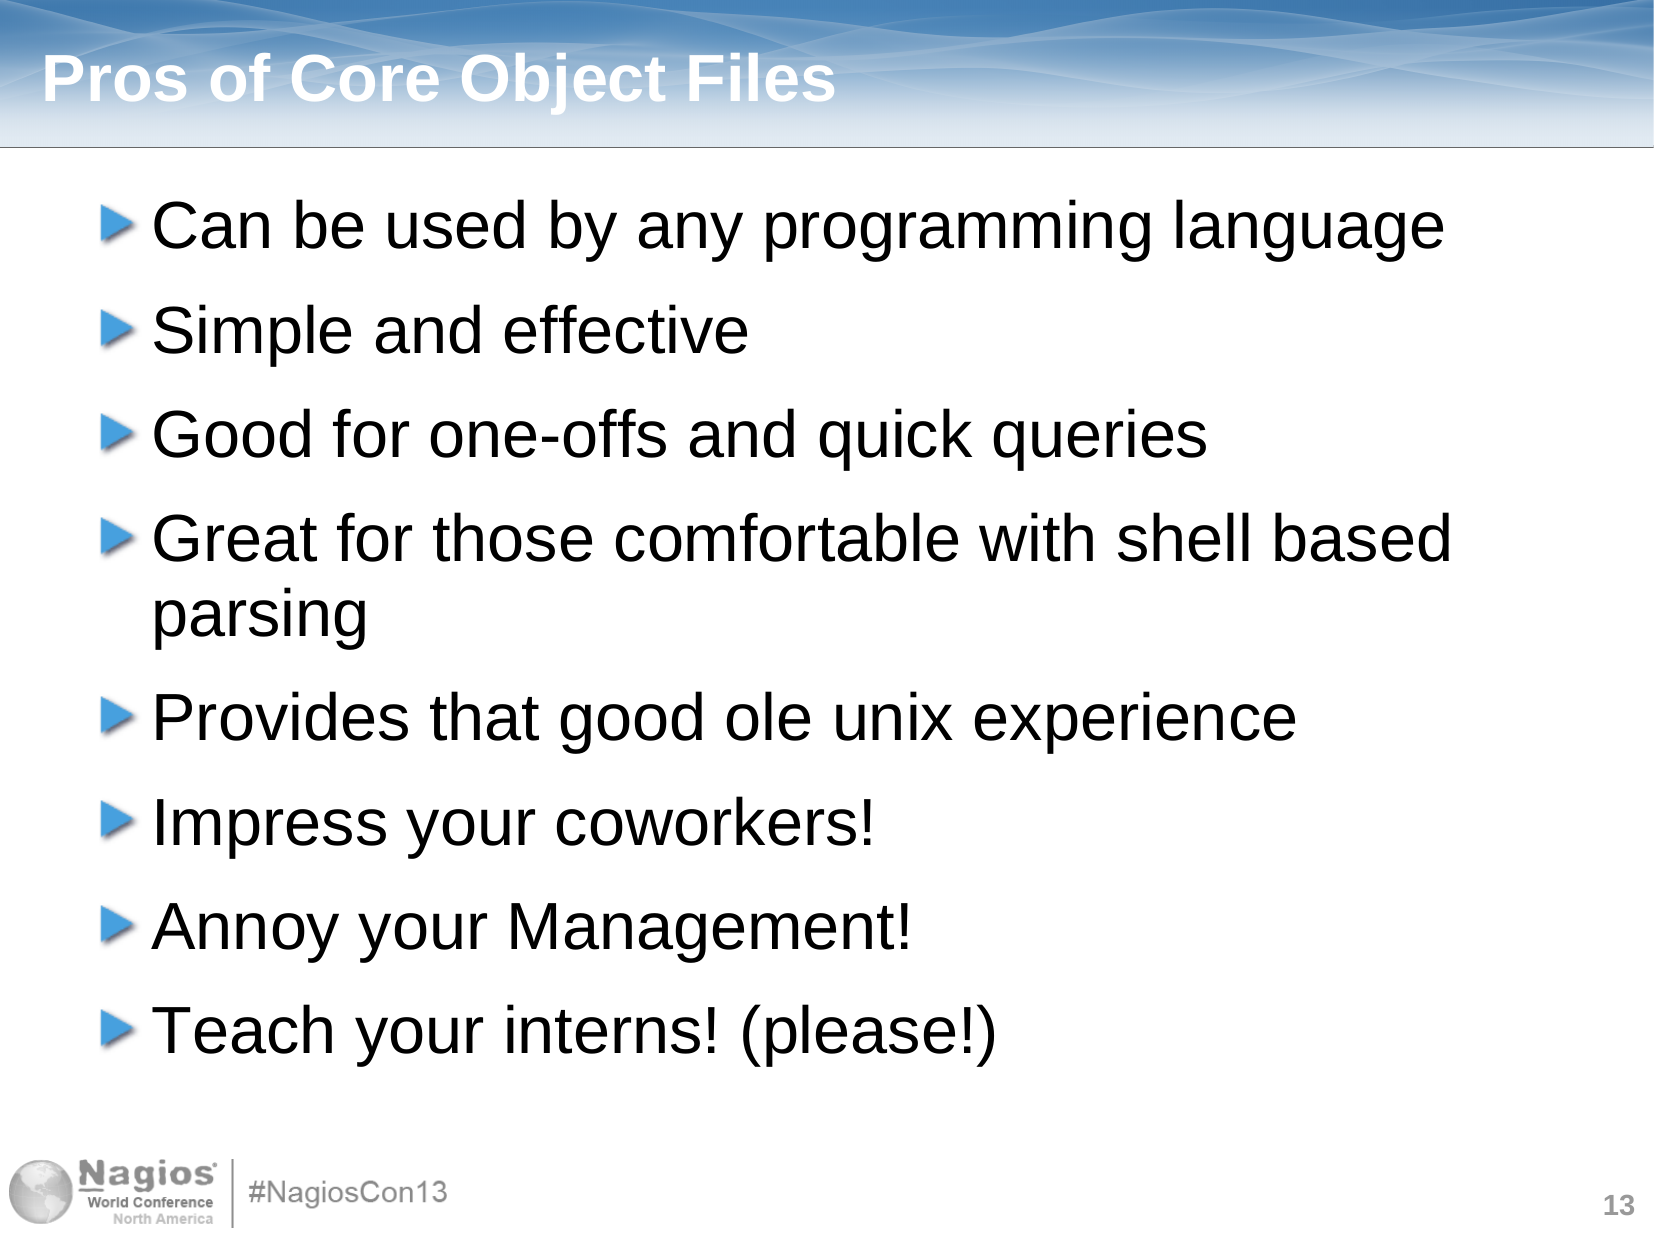

# Pros of Core Object Files
Can be used by any programming language
Simple and effective
Good for one-offs and quick queries
Great for those comfortable with shell based parsing
Provides that good ole unix experience
Impress your coworkers!
Annoy your Management!
Teach your interns! (please!)
13